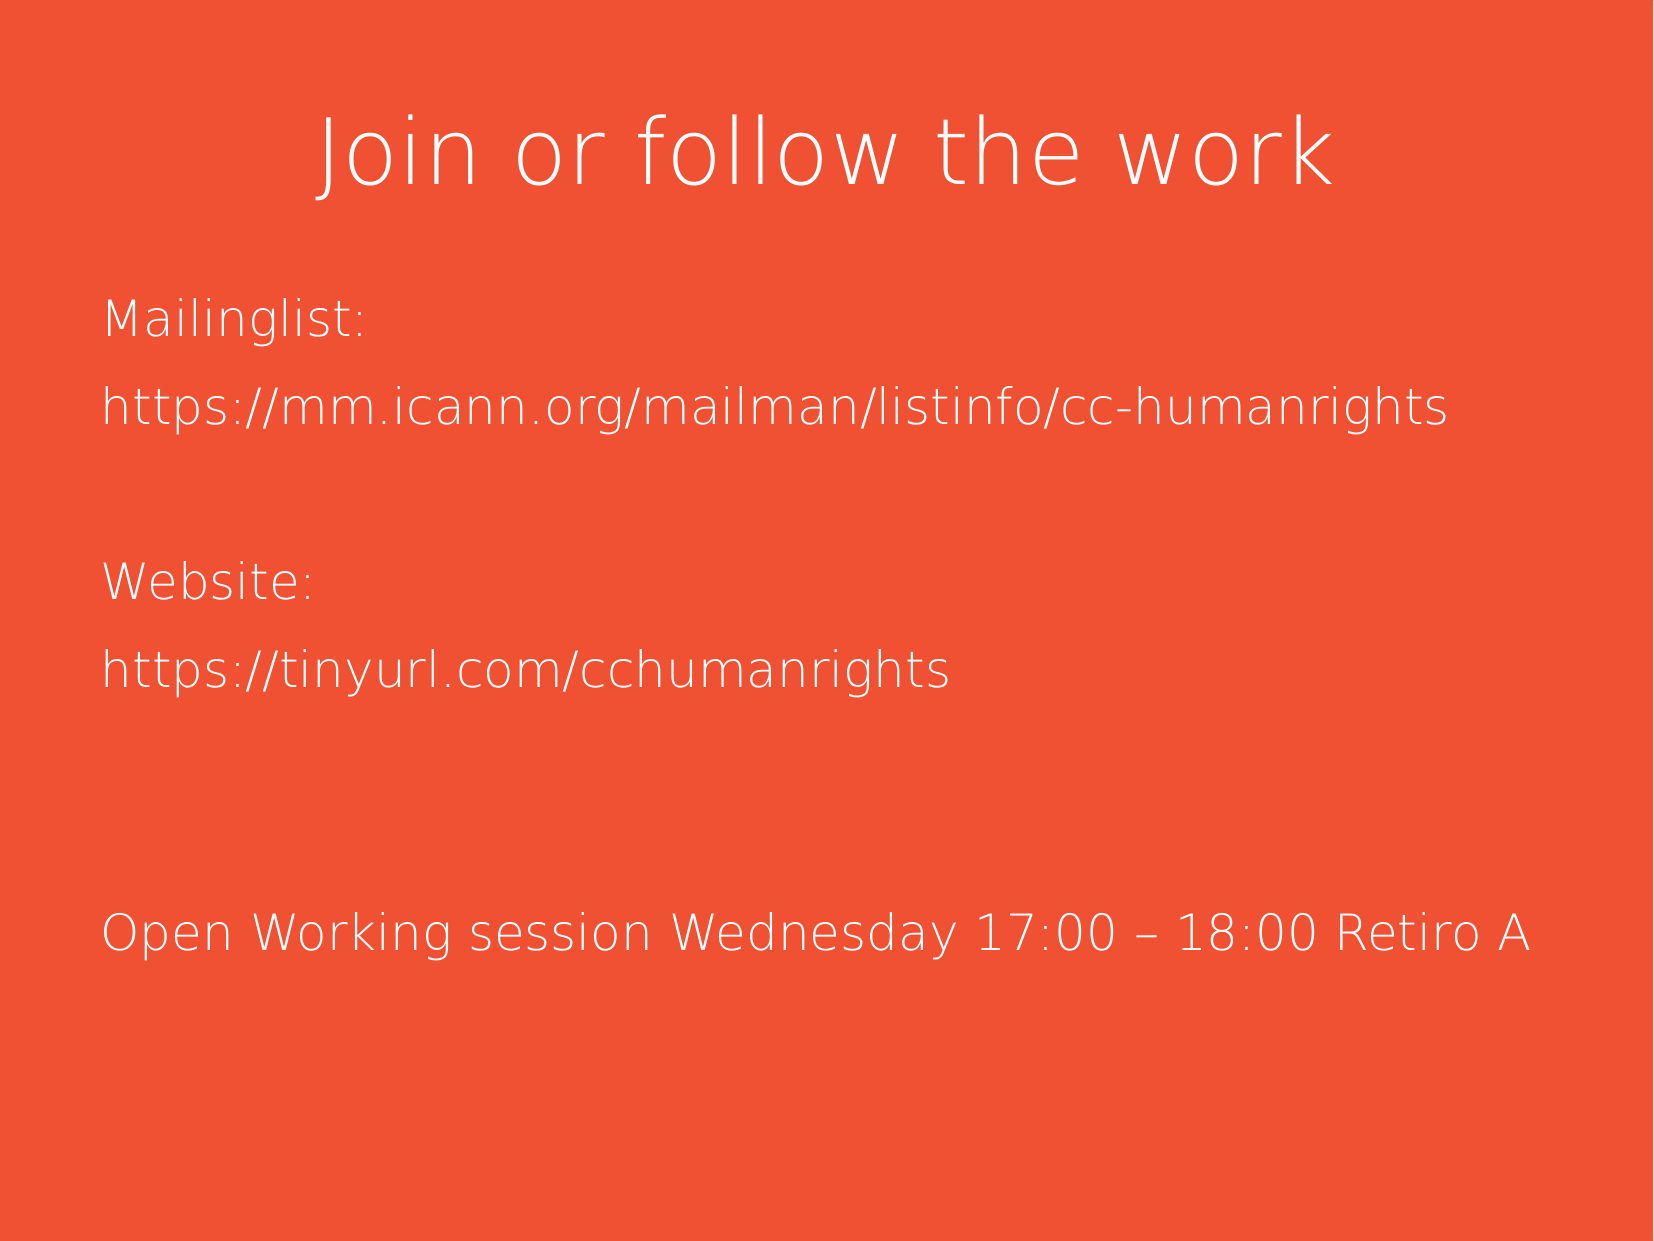

# Join or follow the work
Mailinglist:
https://mm.icann.org/mailman/listinfo/cc-humanrights
Website:
https://tinyurl.com/cchumanrights
Open Working session Wednesday 17:00 – 18:00 Retiro A